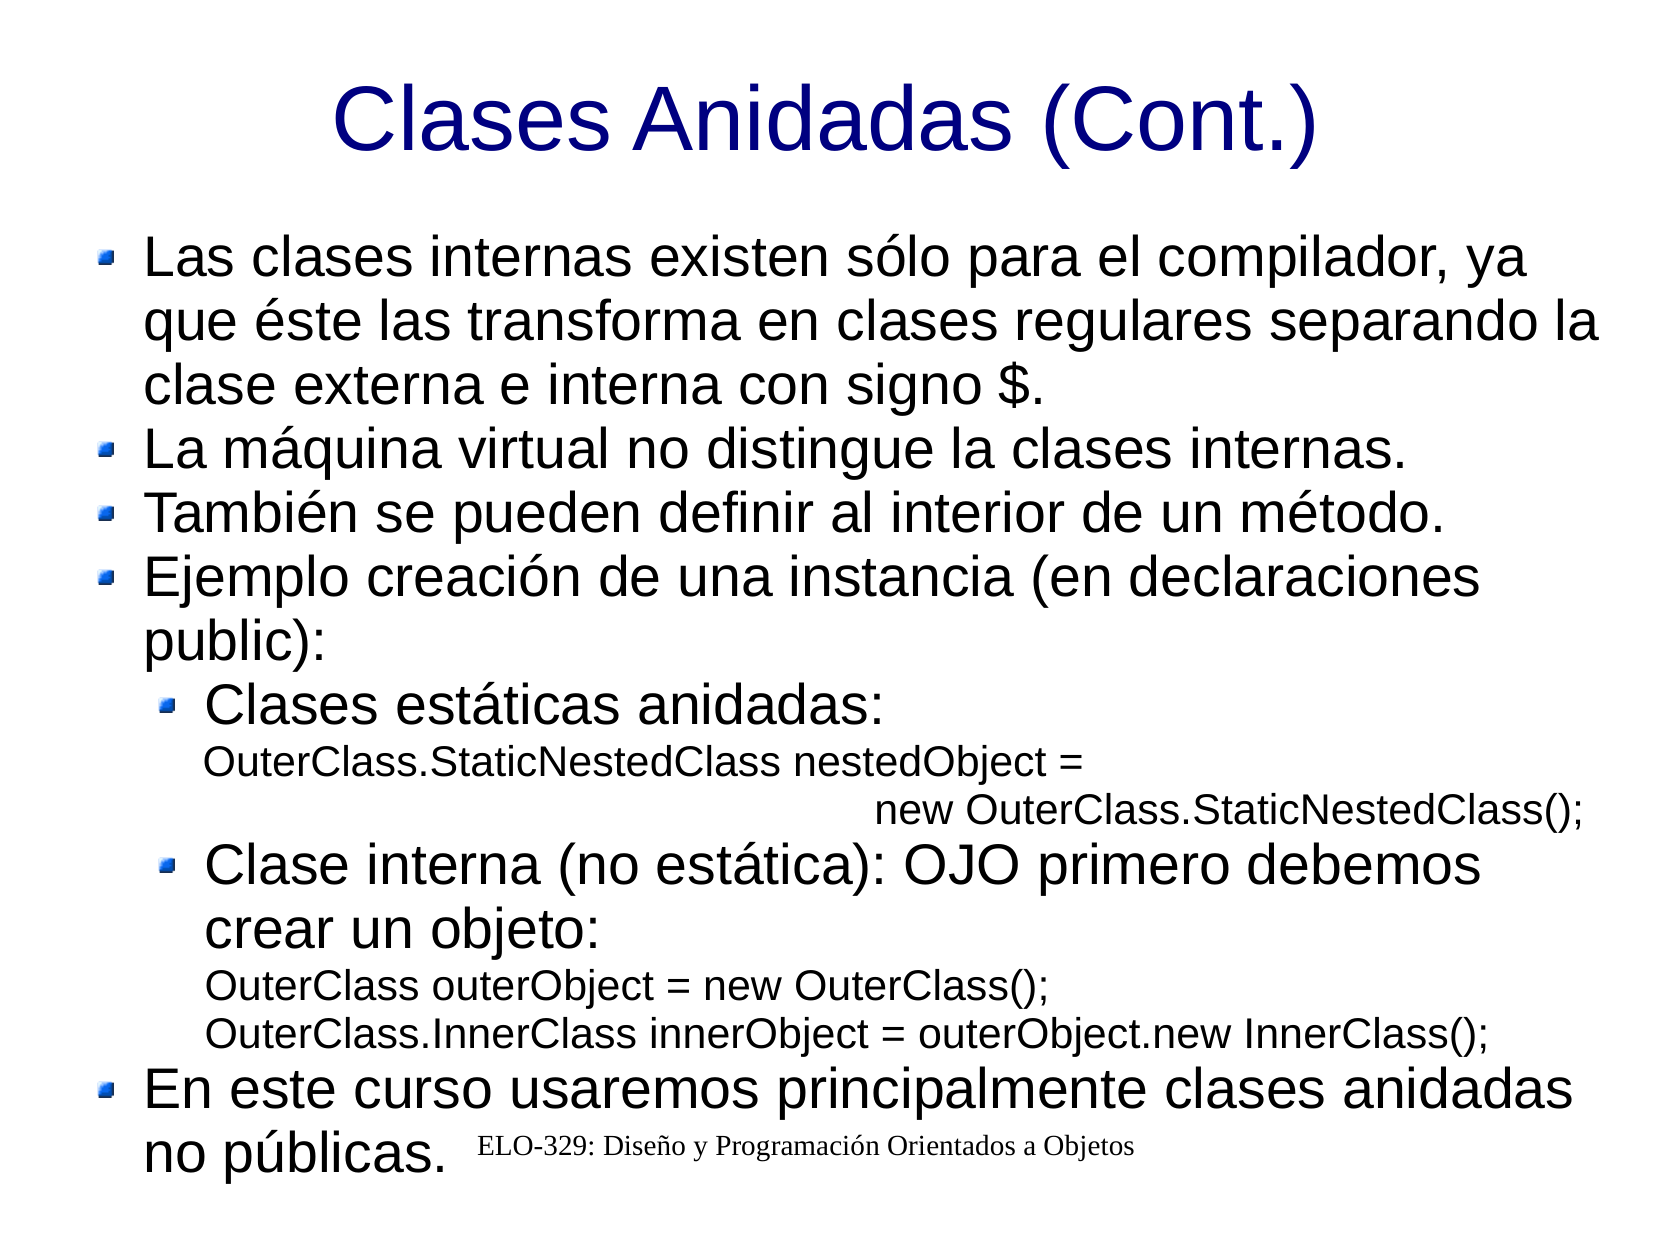

# Clases Anidadas (Cont.)‏
Las clases internas existen sólo para el compilador, ya que éste las transforma en clases regulares separando la clase externa e interna con signo $.
La máquina virtual no distingue la clases internas.
También se pueden definir al interior de un método.
Ejemplo creación de una instancia (en declaraciones public):
Clases estáticas anidadas:
 OuterClass.StaticNestedClass nestedObject =
 new OuterClass.StaticNestedClass();
Clase interna (no estática): OJO primero debemos crear un objeto:
OuterClass outerObject = new OuterClass();
OuterClass.InnerClass innerObject = outerObject.new InnerClass();
En este curso usaremos principalmente clases anidadas no públicas.